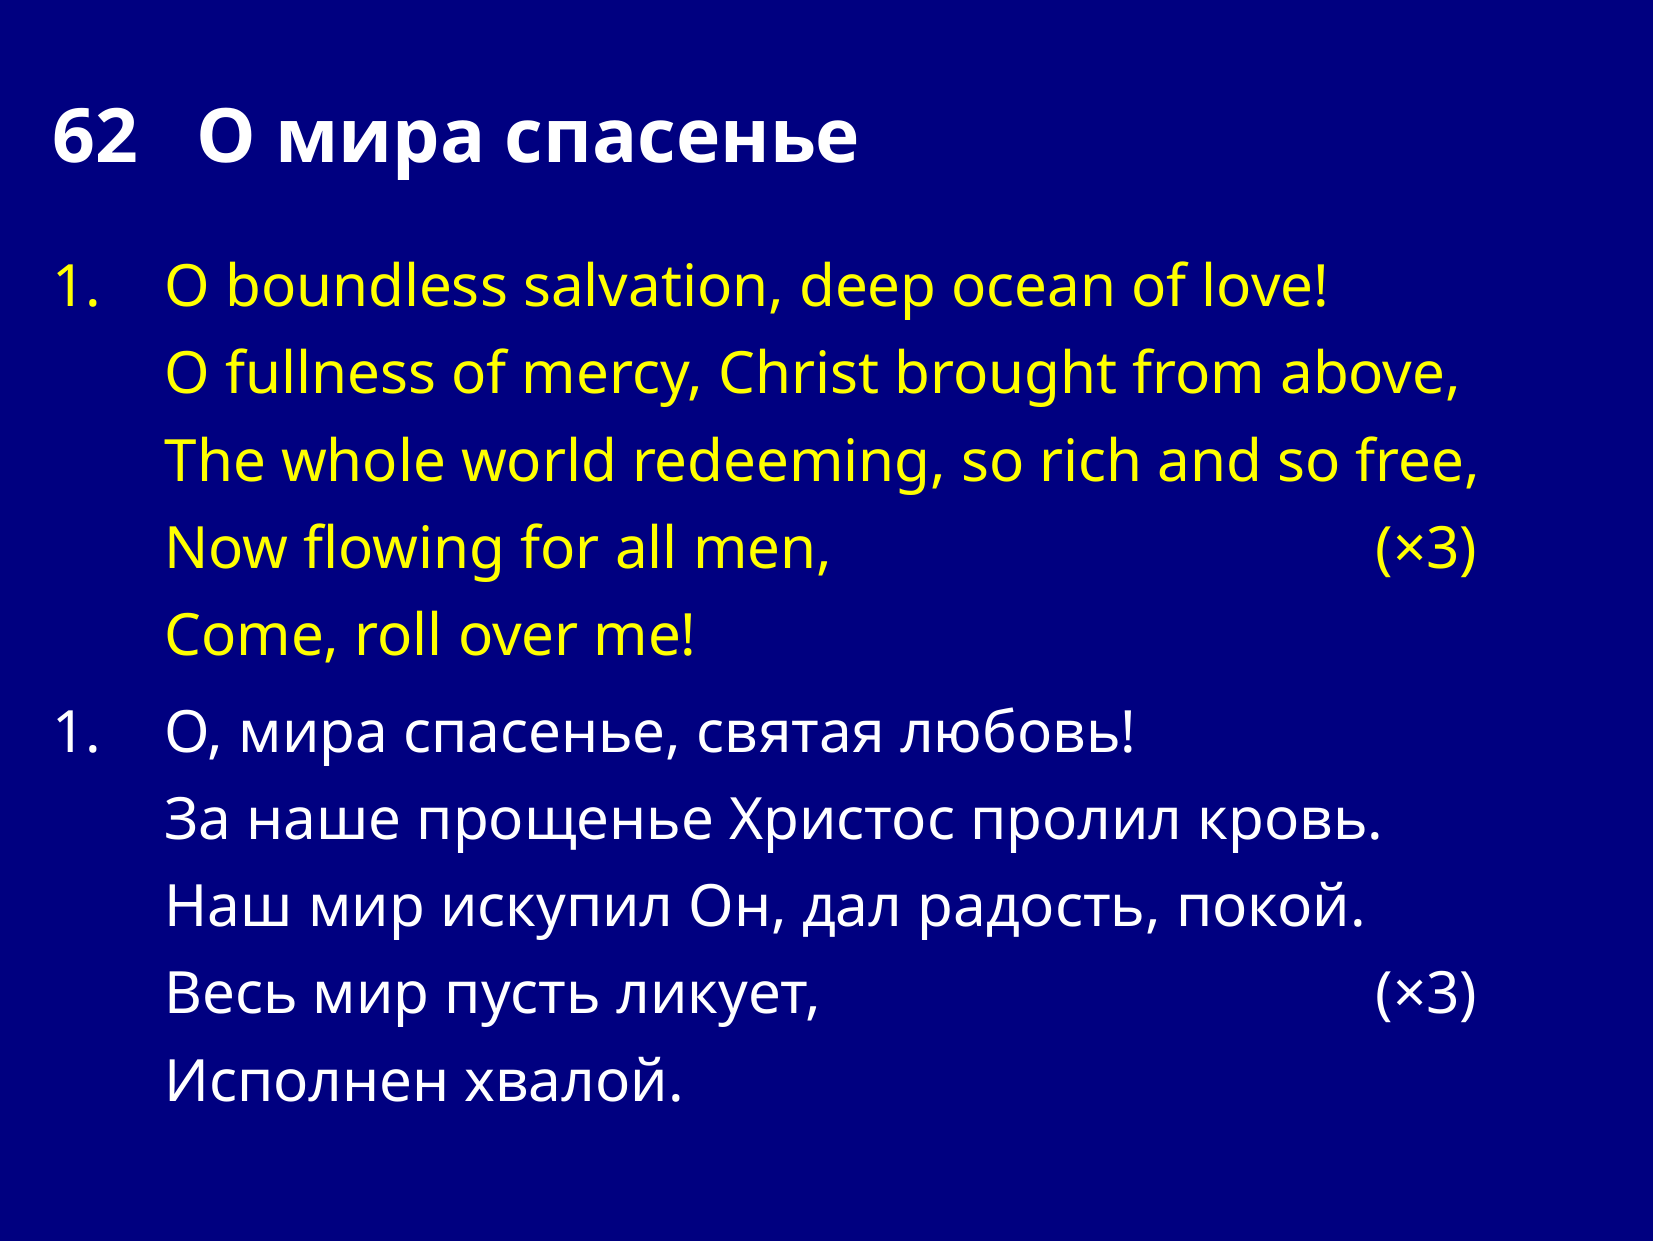

62 О мира спасенье
1.	O boundless salvation, deep ocean of love!
	O fullness of mercy, Christ brought from above,
	The whole world redeeming, so rich and so free,
	Now flowing for all men,	(×3)
	Come, roll over me!
1.	О, мира спасенье, святая любовь!
	За наше прощенье Христос пролил кровь.
	Наш мир искупил Он, дал радость, покой.
	Весь мир пусть ликует,	(×3)
	Исполнен хвалой.